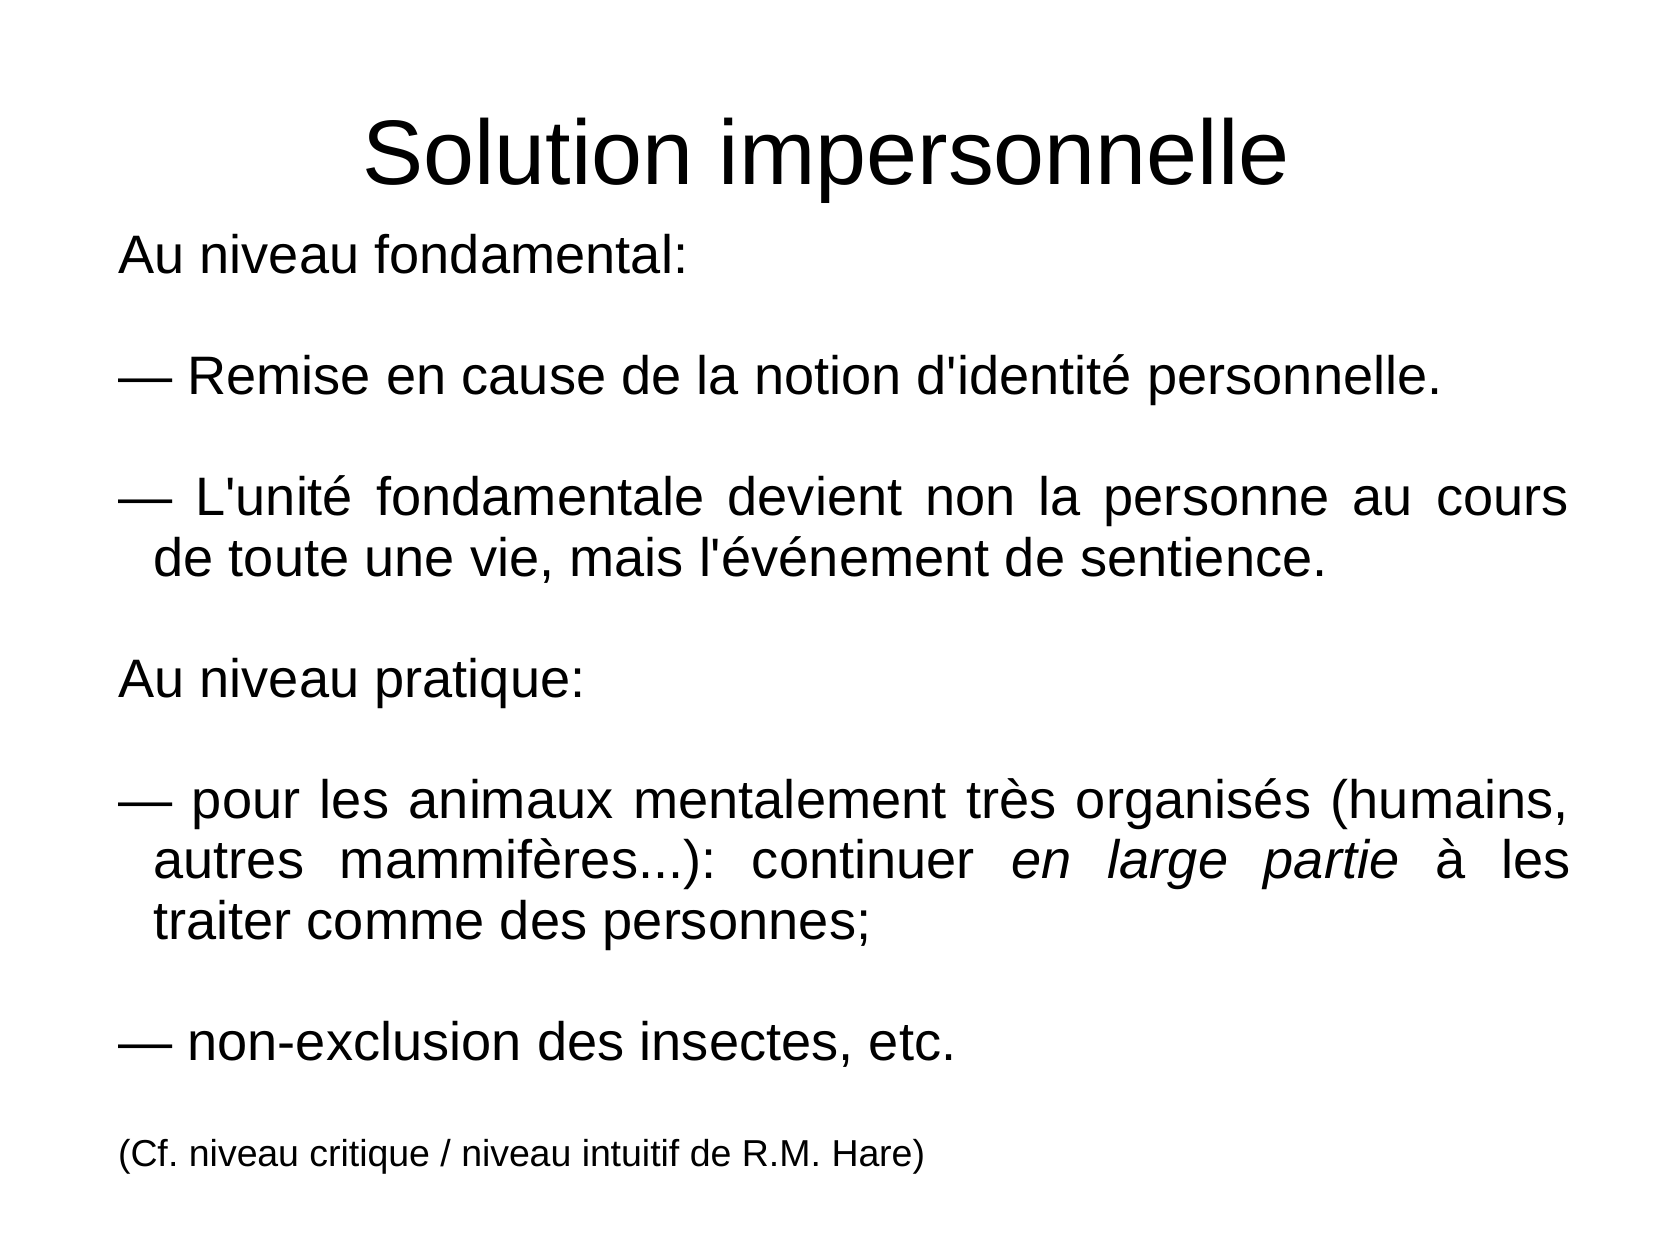

# Solution impersonnelle
Au niveau fondamental:
— Remise en cause de la notion d'identité personnelle.
— L'unité fondamentale devient non la personne au cours de toute une vie, mais l'événement de sentience.
Au niveau pratique:
— pour les animaux mentalement très organisés (humains, autres mammifères...): continuer en large partie à les traiter comme des personnes;
— non-exclusion des insectes, etc.
(Cf. niveau critique / niveau intuitif de R.M. Hare)